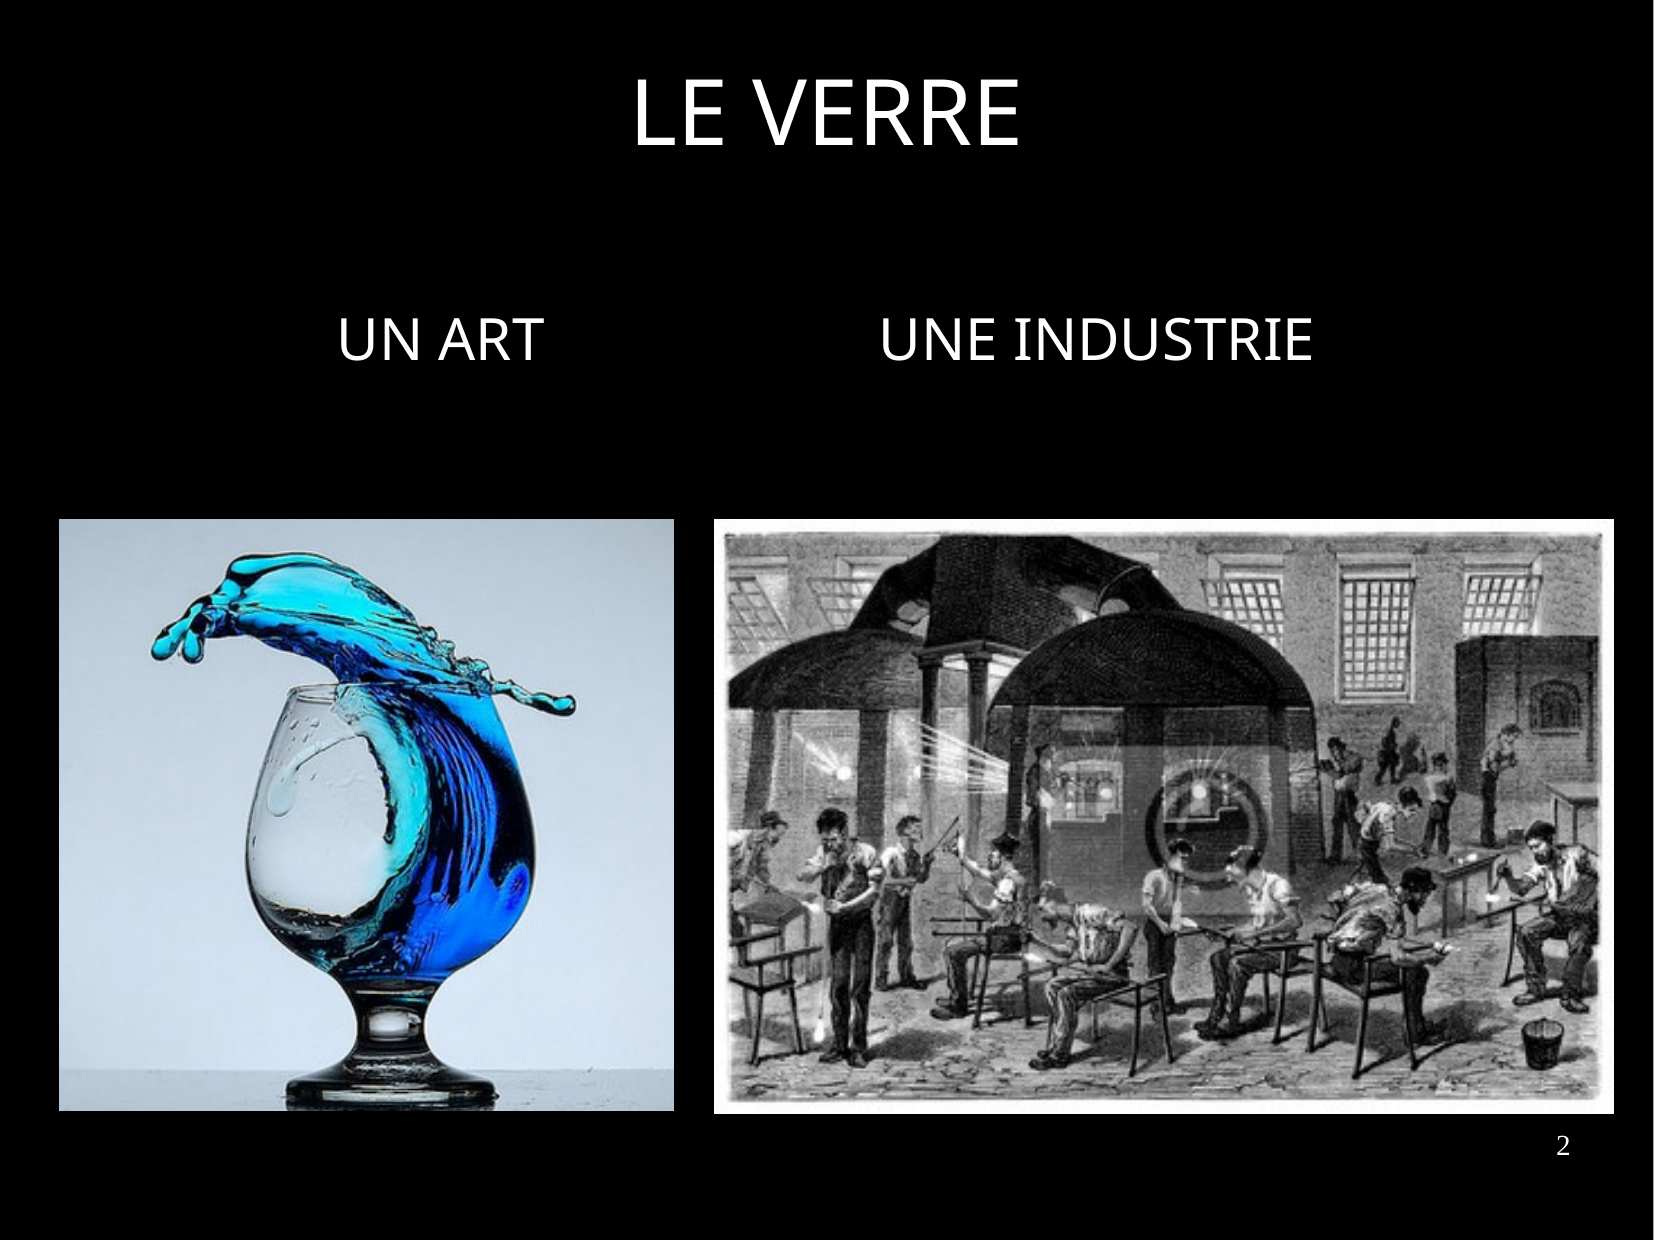

# LE VERRE UN ART UNE INDUSTRIE
2